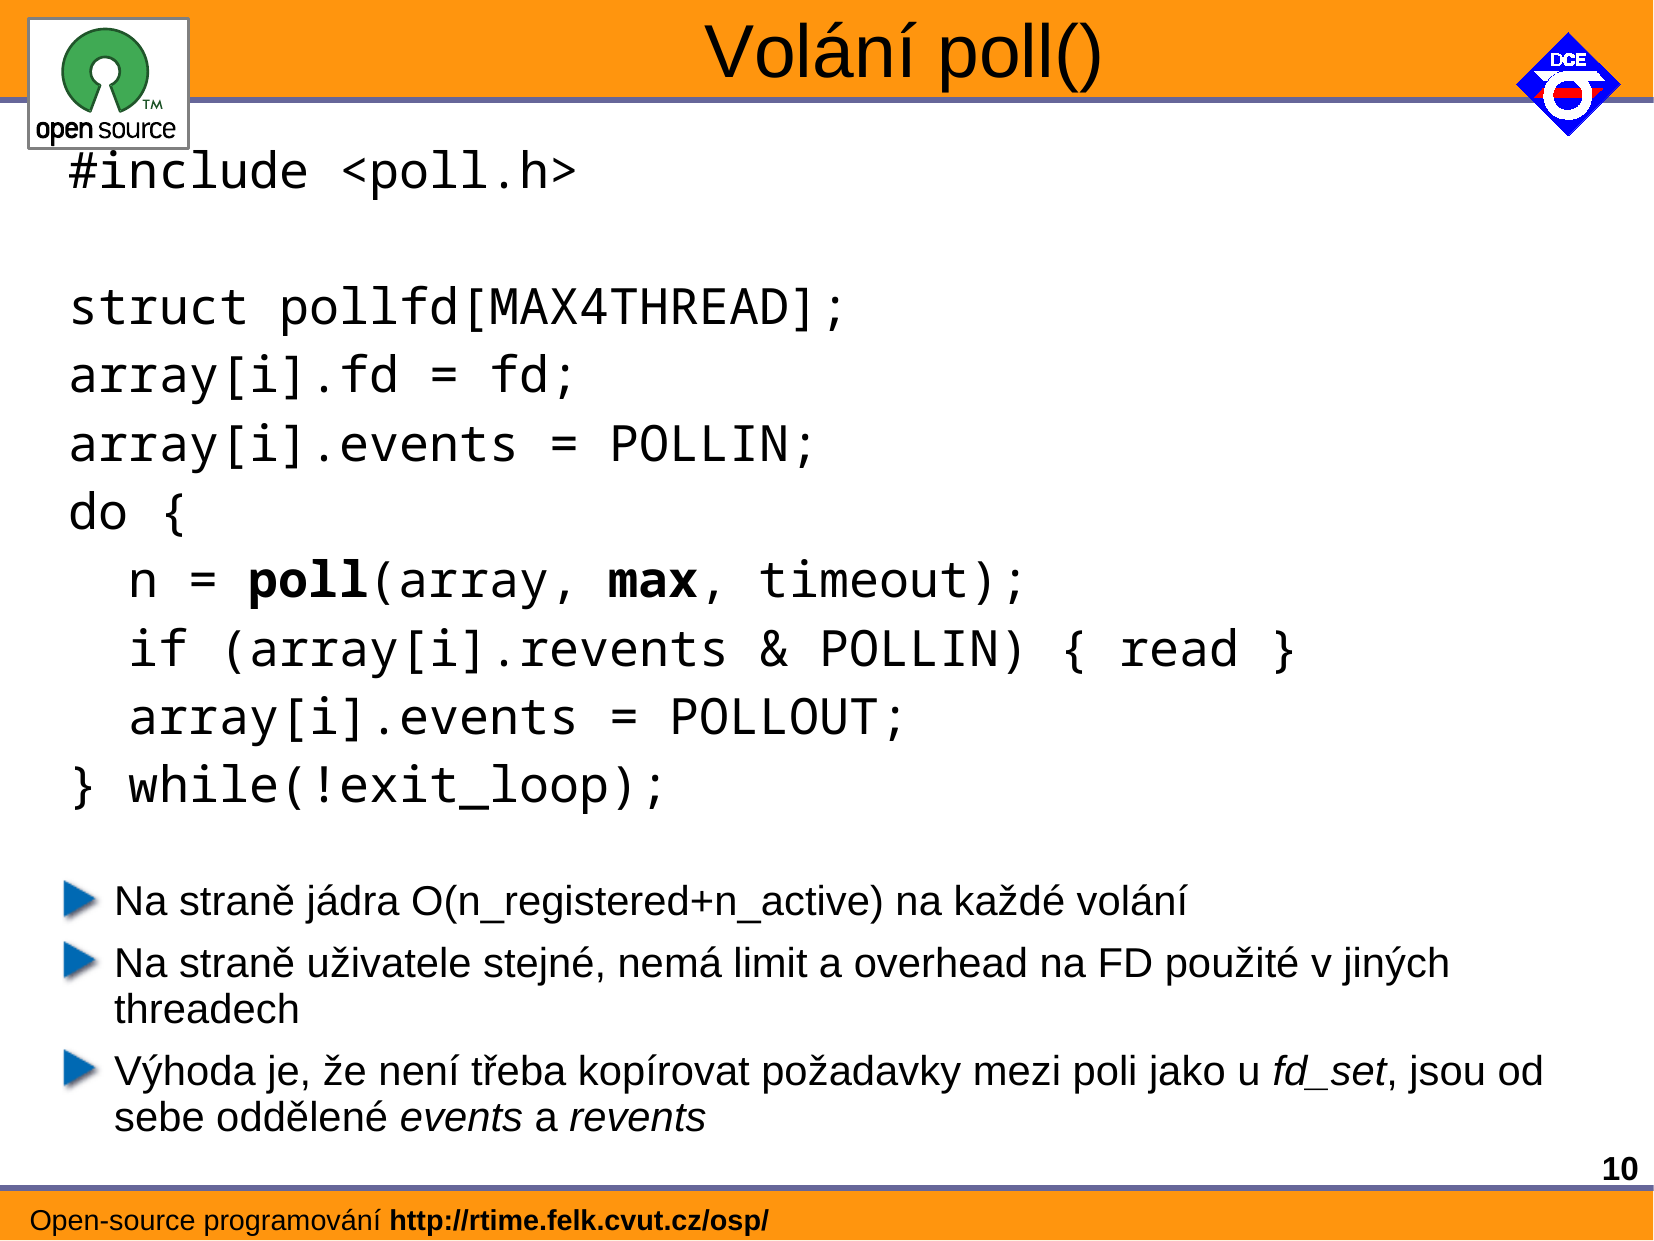

# Volání poll()
#include <poll.h>
struct pollfd[MAX4THREAD];
array[i].fd = fd;
array[i].events = POLLIN;
do {
 n = poll(array, max, timeout);
 if (array[i].revents & POLLIN) { read }
 array[i].events = POLLOUT;
} while(!exit_loop);
Na straně jádra O(n_registered+n_active) na každé volání
Na straně uživatele stejné, nemá limit a overhead na FD použité v jiných threadech
Výhoda je, že není třeba kopírovat požadavky mezi poli jako u fd_set, jsou od sebe oddělené events a revents